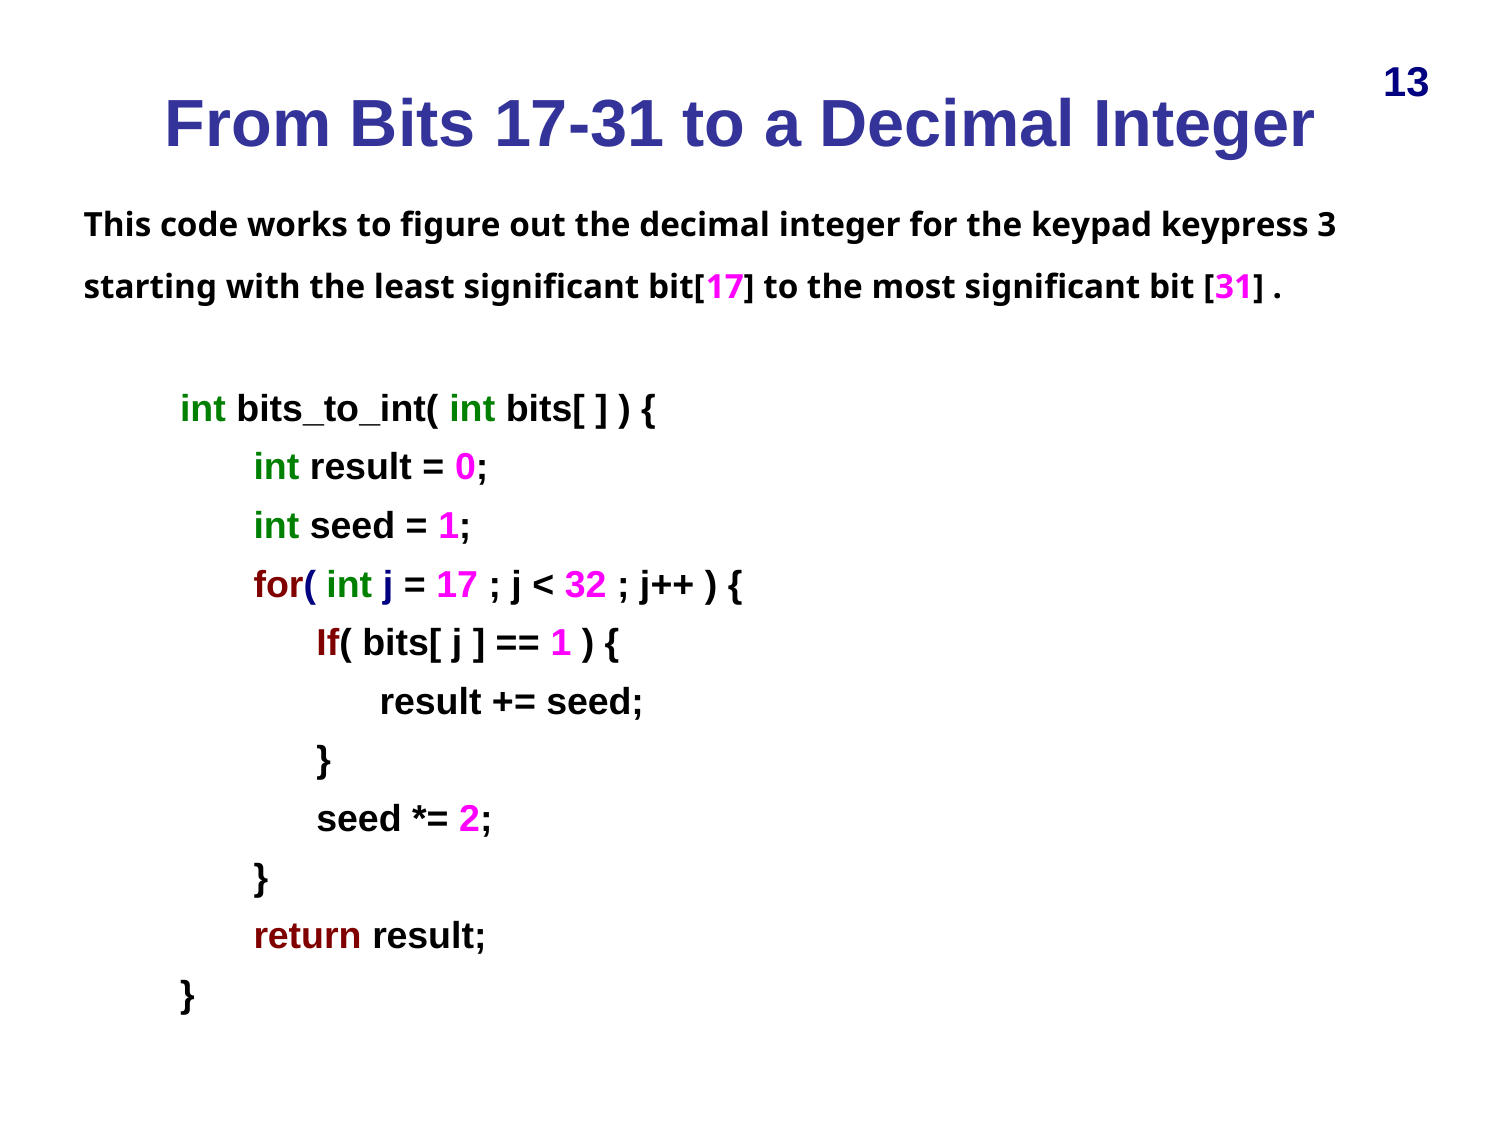

13
# From Bits 17-31 to a Decimal Integer
 This code works to figure out the decimal integer for the keypad keypress 3
 starting with the least significant bit[17] to the most significant bit [31] .
 int bits_to_int( int bits[ ] ) {
 int result = 0;
 int seed = 1;
 for( int j = 17 ; j < 32 ; j++ ) {
 If( bits[ j ] == 1 ) {
 result += seed;
 }
 seed *= 2;
 }
 return result;
 }